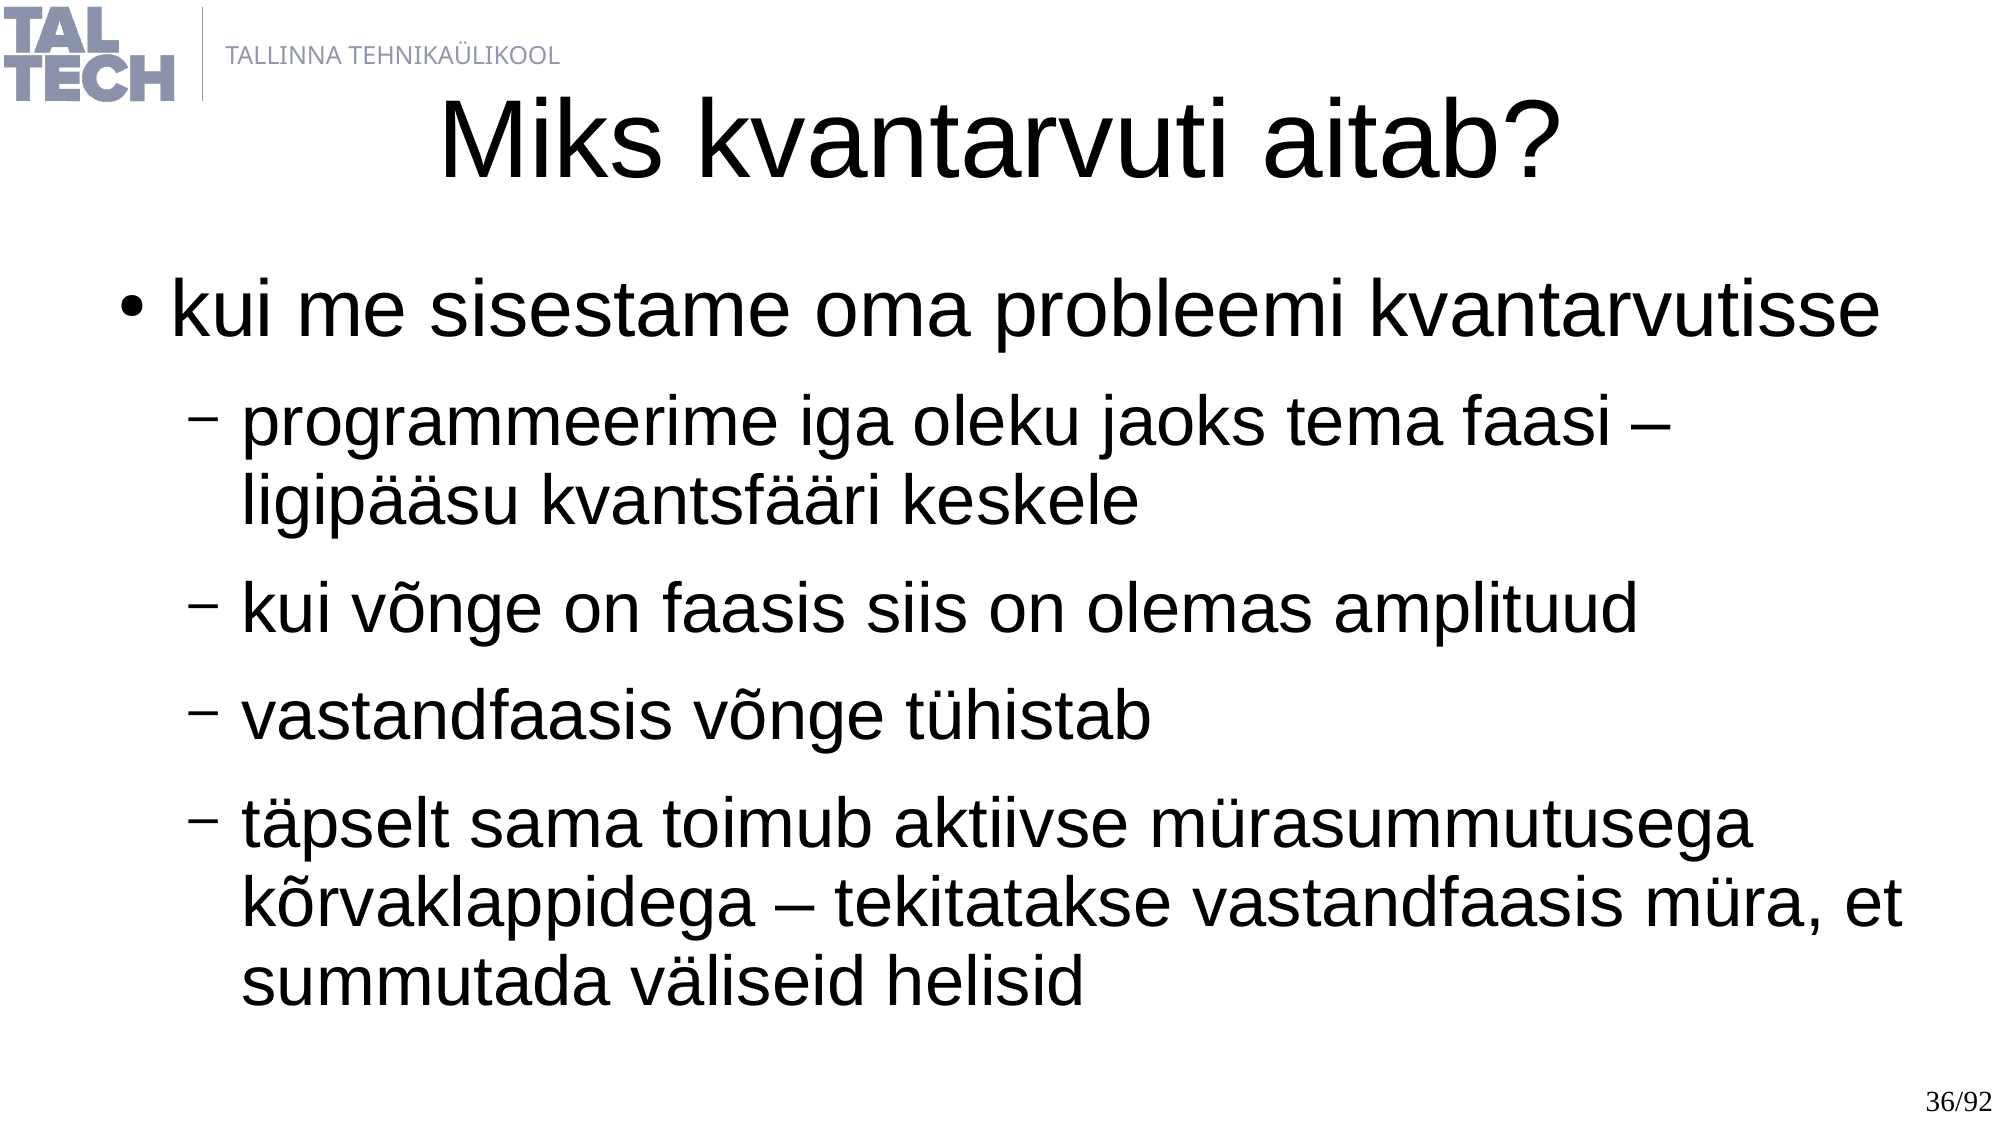

# Miks kvantarvuti aitab?
kui me sisestame oma probleemi kvantarvutisse
programmeerime iga oleku jaoks tema faasi – ligipääsu kvantsfääri keskele
kui võnge on faasis siis on olemas amplituud
vastandfaasis võnge tühistab
täpselt sama toimub aktiivse mürasummutusega kõrvaklappidega – tekitatakse vastandfaasis müra, et summutada väliseid helisid
36